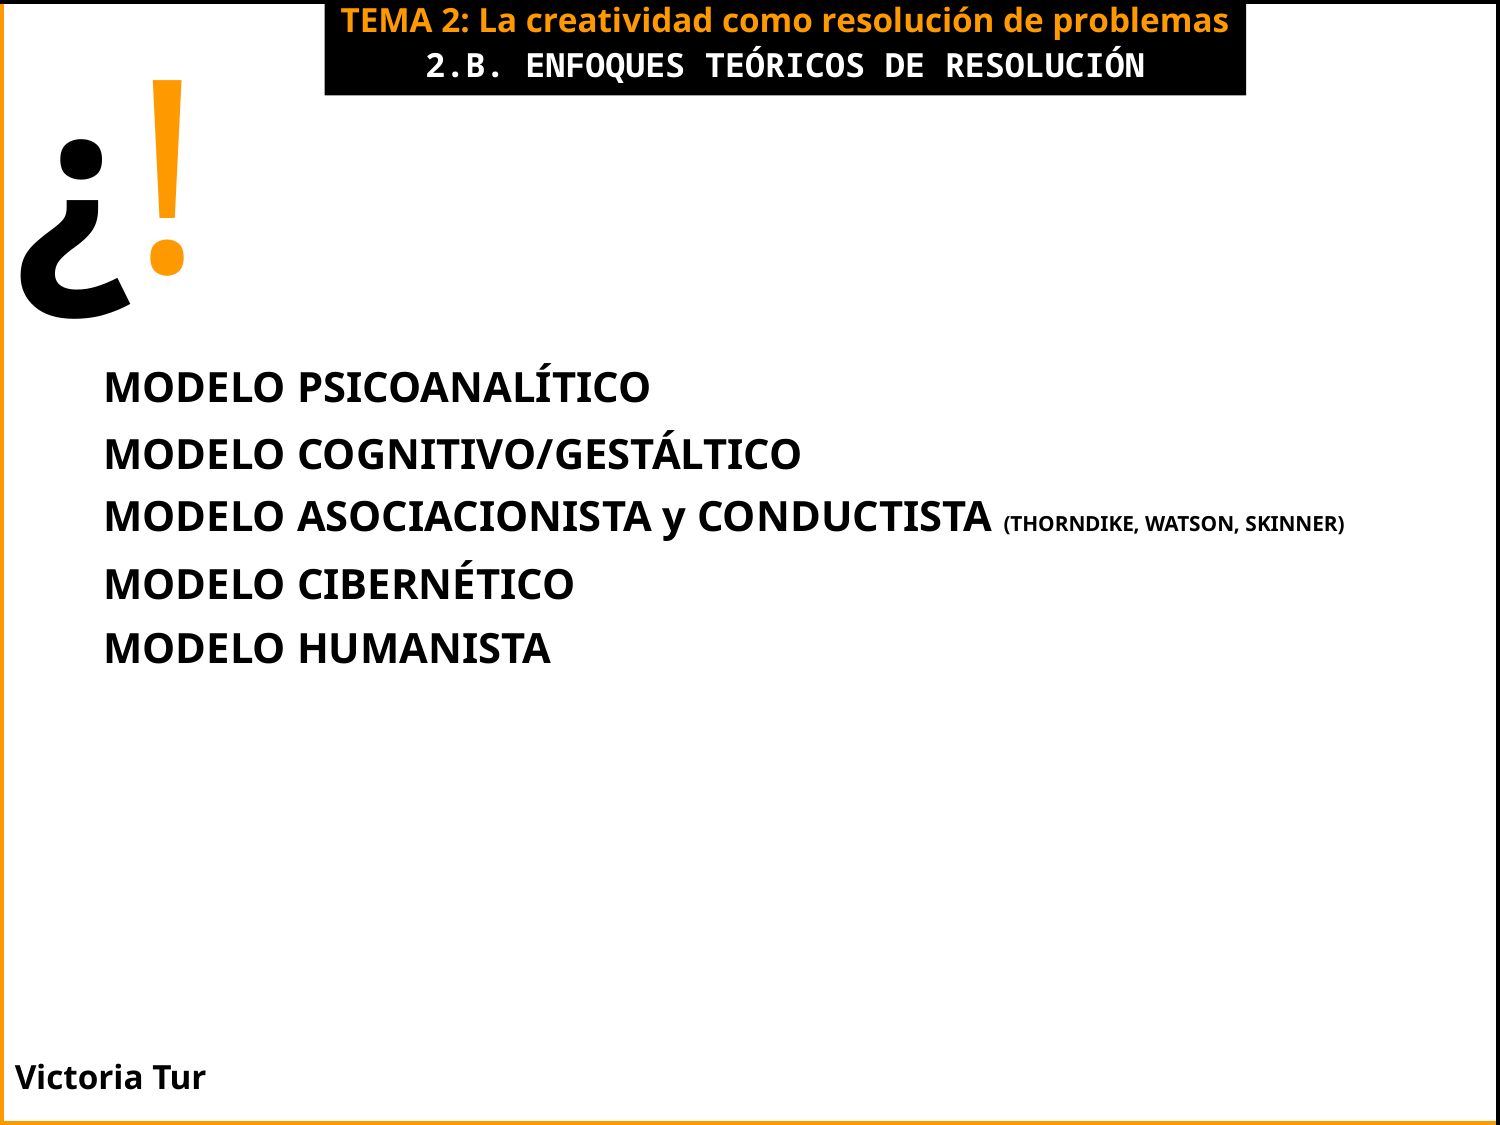

# MODELO PSICOANALÍTICO
MODELO COGNITIVO/GESTÁLTICO
MODELO ASOCIACIONISTA y CONDUCTISTA (THORNDIKE, WATSON, SKINNER)
MODELO CIBERNÉTICO
MODELO HUMANISTA